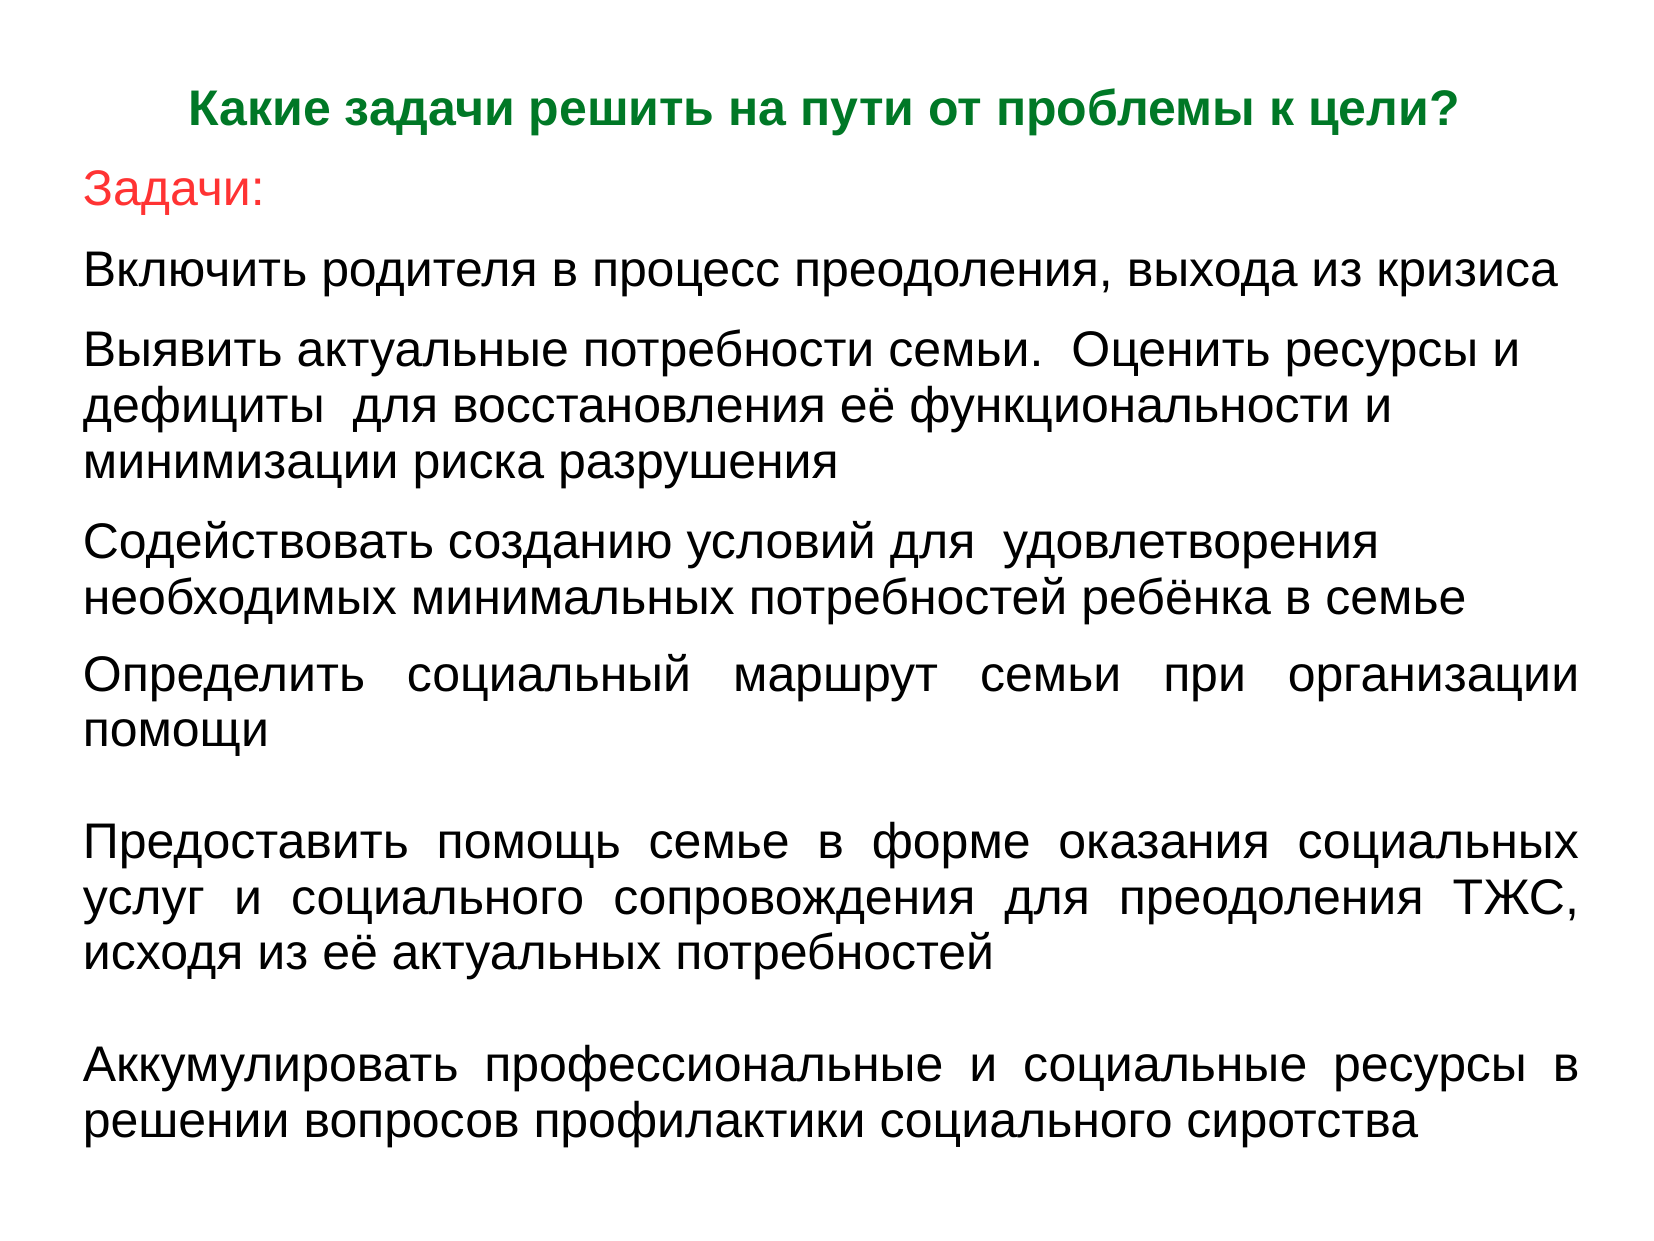

Какие задачи решить на пути от проблемы к цели?
Задачи:
Включить родителя в процесс преодоления, выхода из кризиса
Выявить актуальные потребности семьи. Оценить ресурсы и дефициты для восстановления её функциональности и минимизации риска разрушения
Содействовать созданию условий для удовлетворения необходимых минимальных потребностей ребёнка в семье
Определить социальный маршрут семьи при организации помощи
Предоставить помощь семье в форме оказания социальных услуг и социального сопровождения для преодоления ТЖС, исходя из её актуальных потребностей
Аккумулировать профессиональные и социальные ресурсы в решении вопросов профилактики социального сиротства